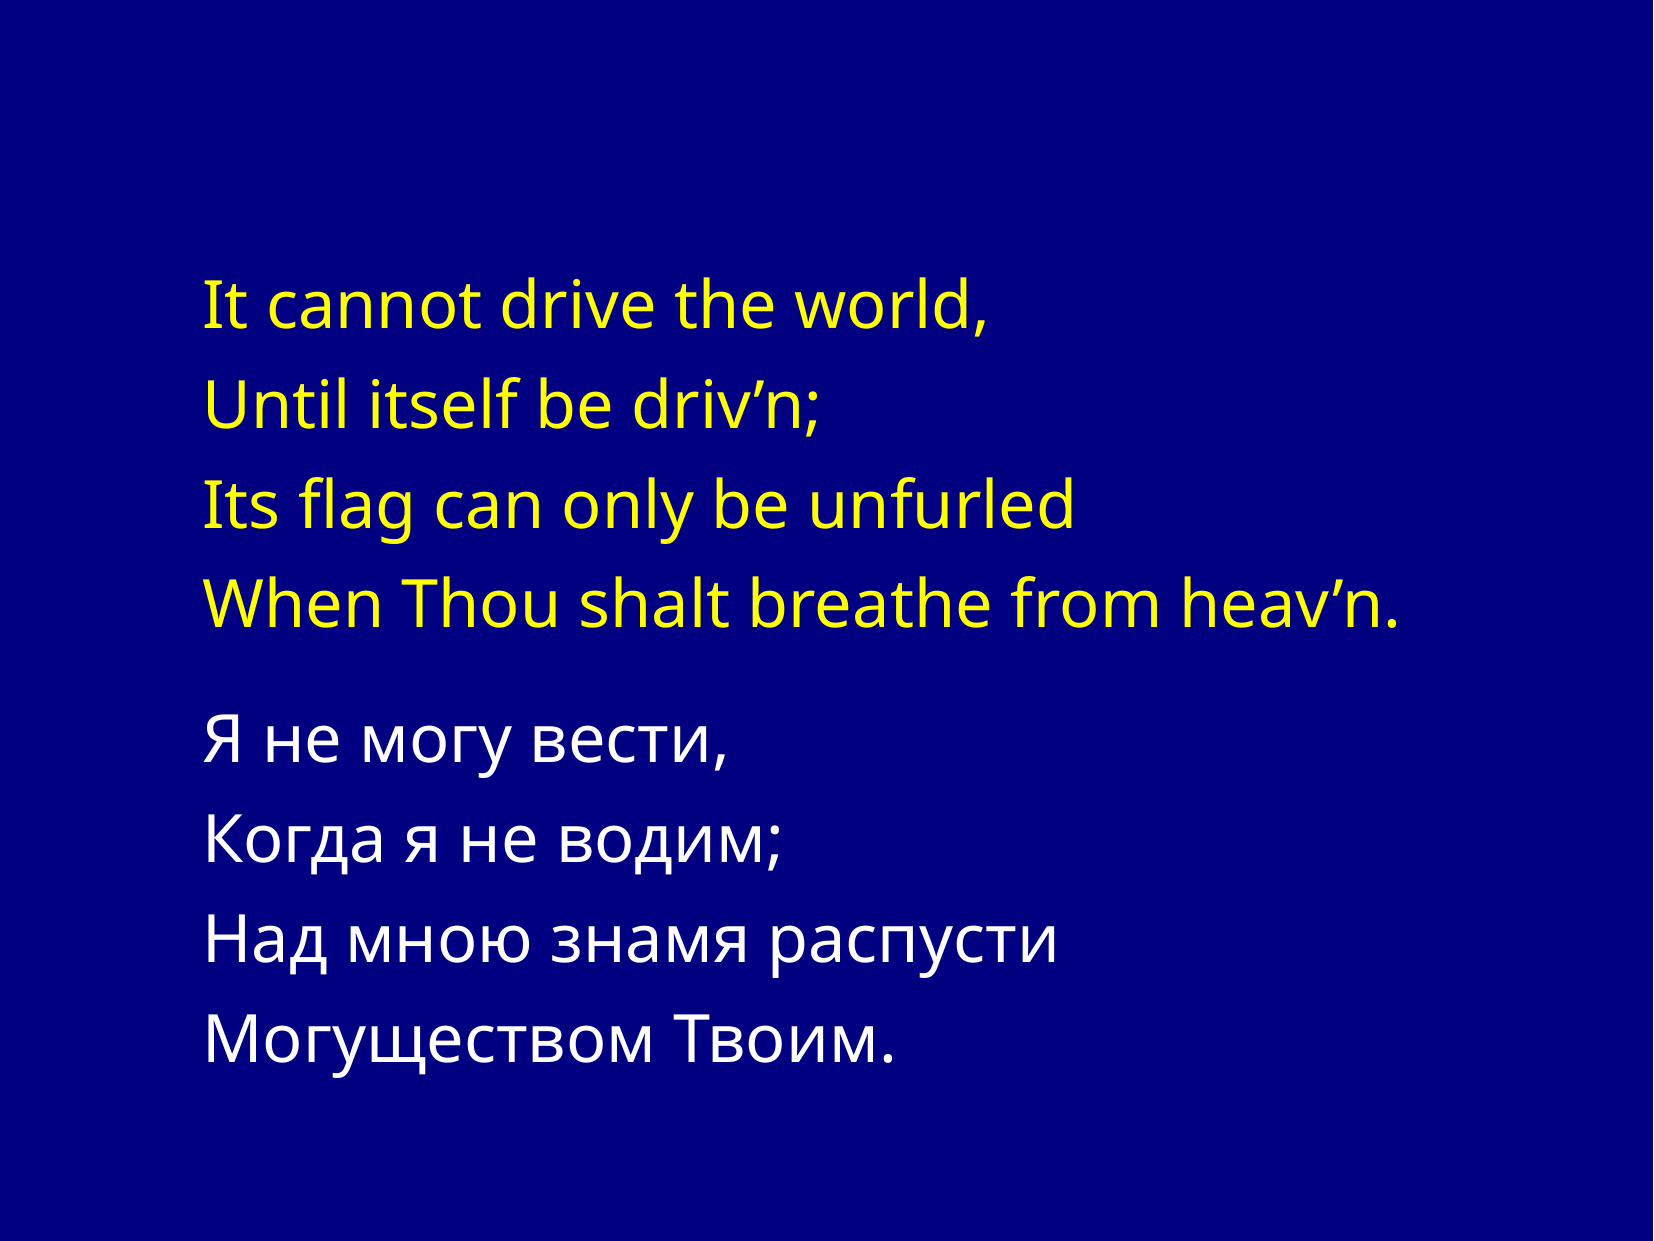

It cannot drive the world,
	Until itself be driv’n;
	Its flag can only be unfurled
	When Thou shalt breathe from heav’n.
	Я не могу вести,
	Когда я не водим;
	Над мною знамя распусти
	Могуществом Твоим.